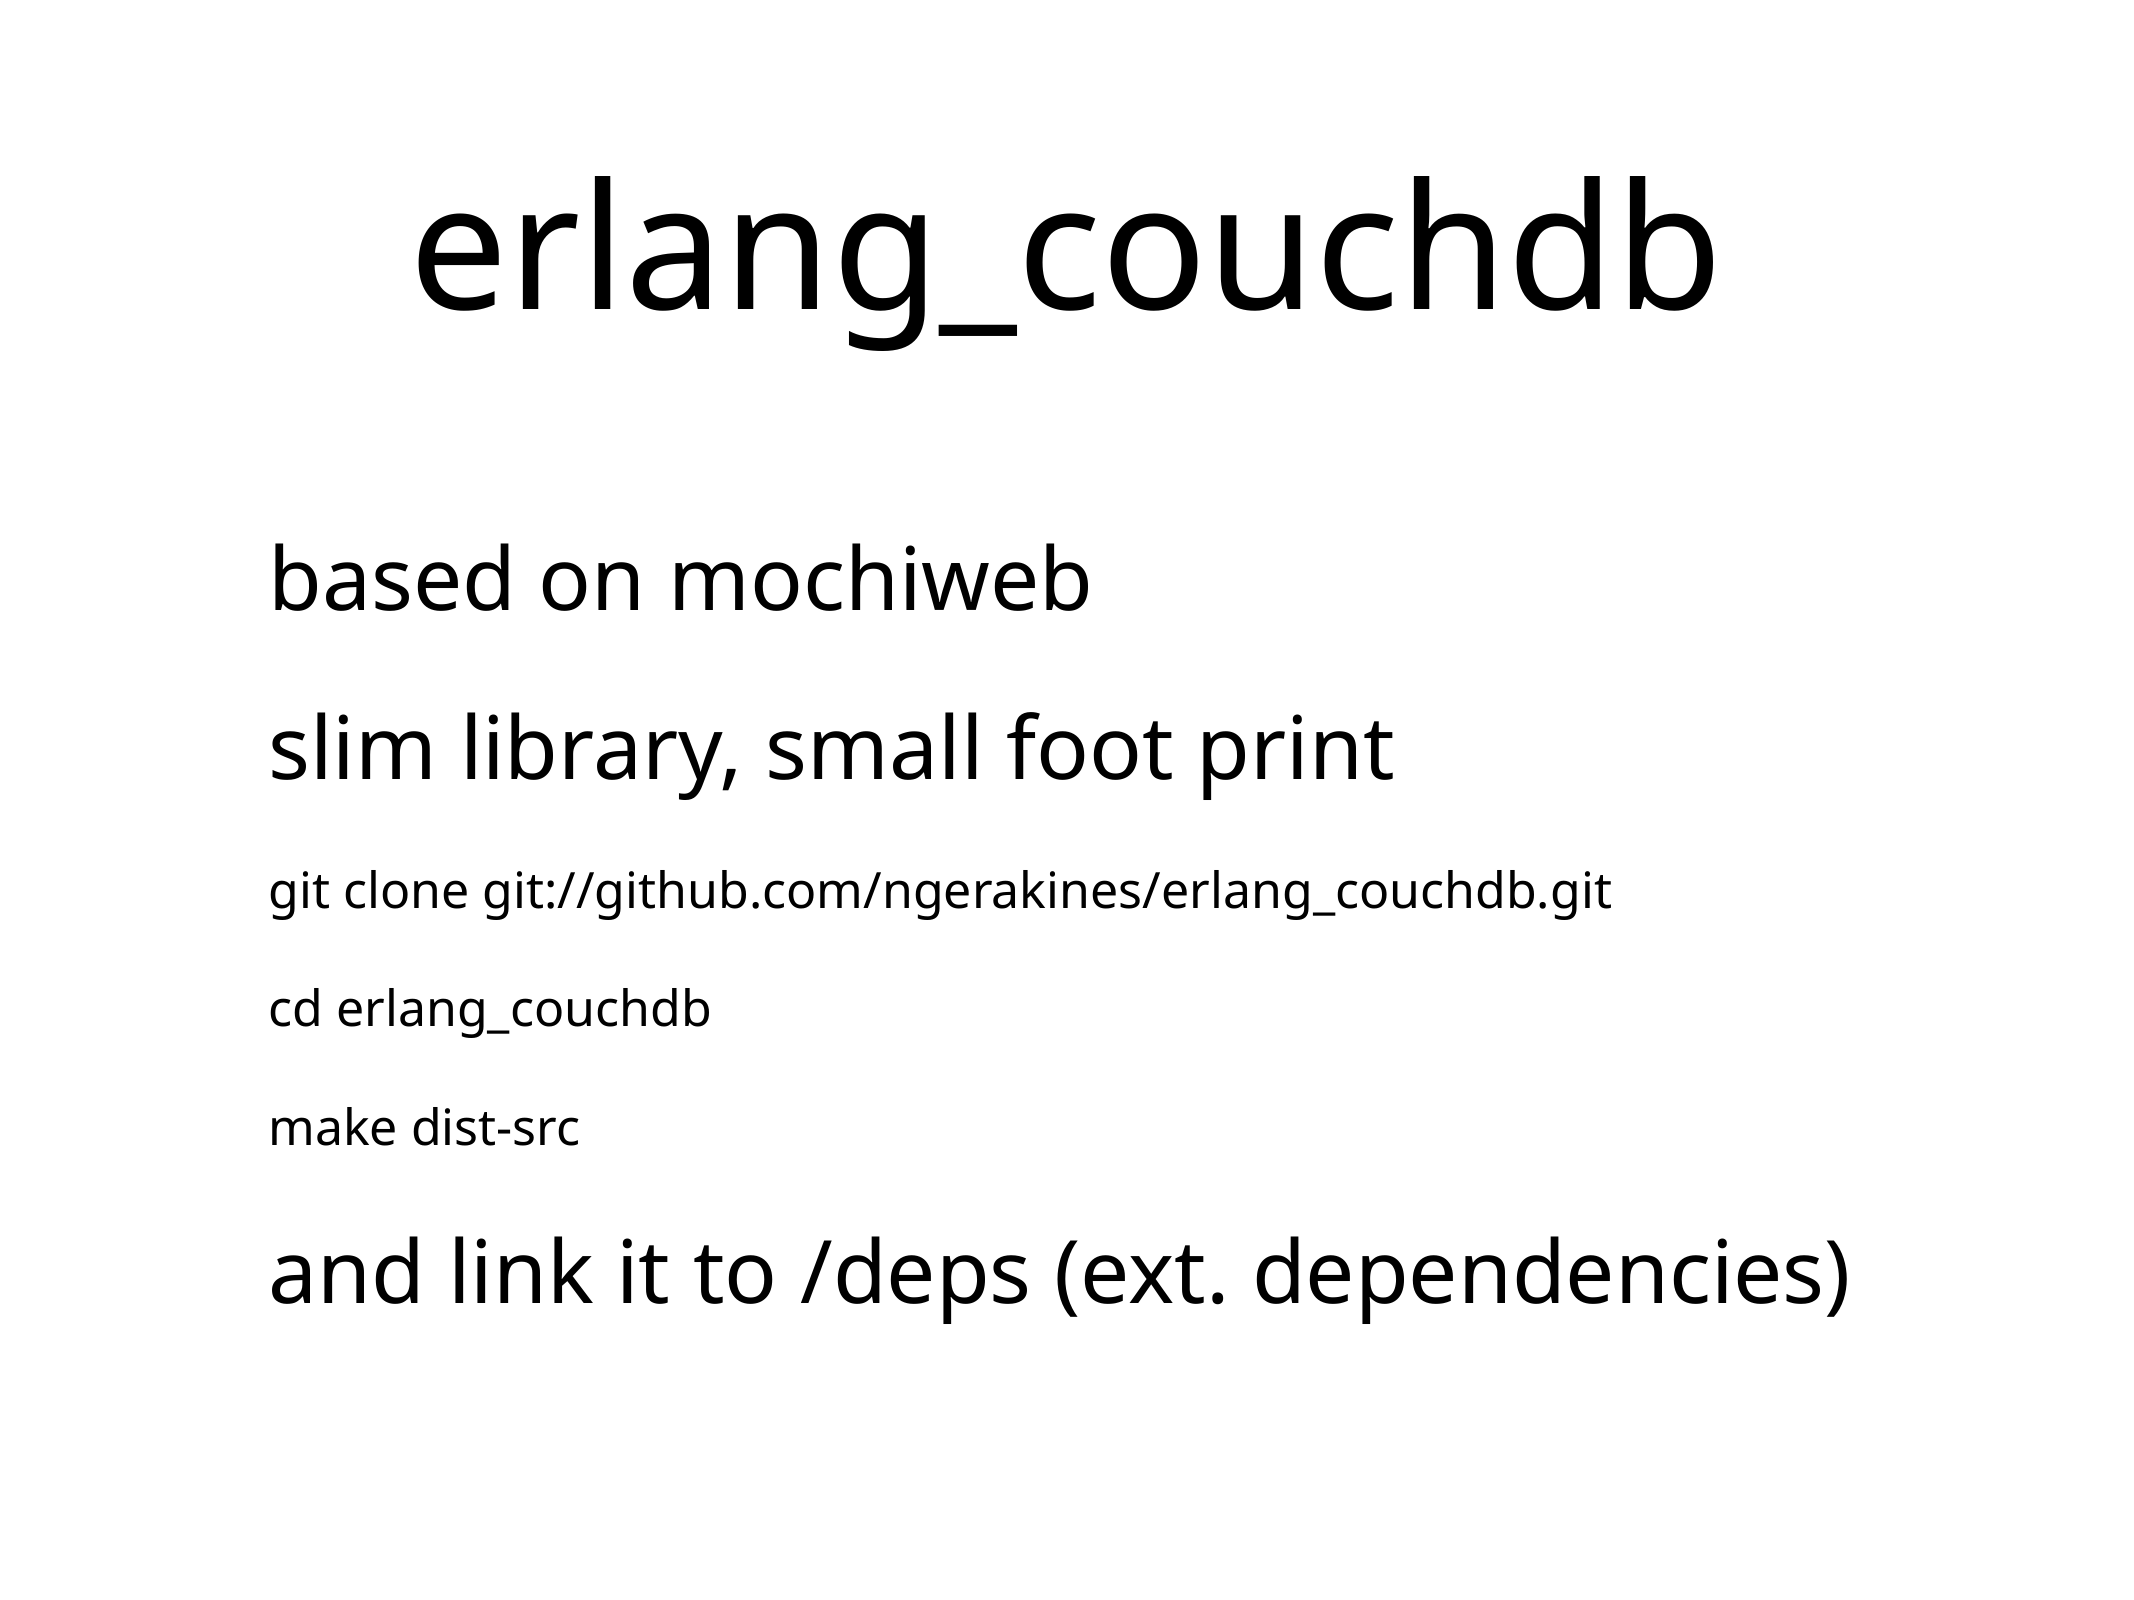

# erlang_couchdb
based on mochiweb
slim library, small foot print
git clone git://github.com/ngerakines/erlang_couchdb.git
cd erlang_couchdb
make dist-src
and link it to /deps (ext. dependencies)